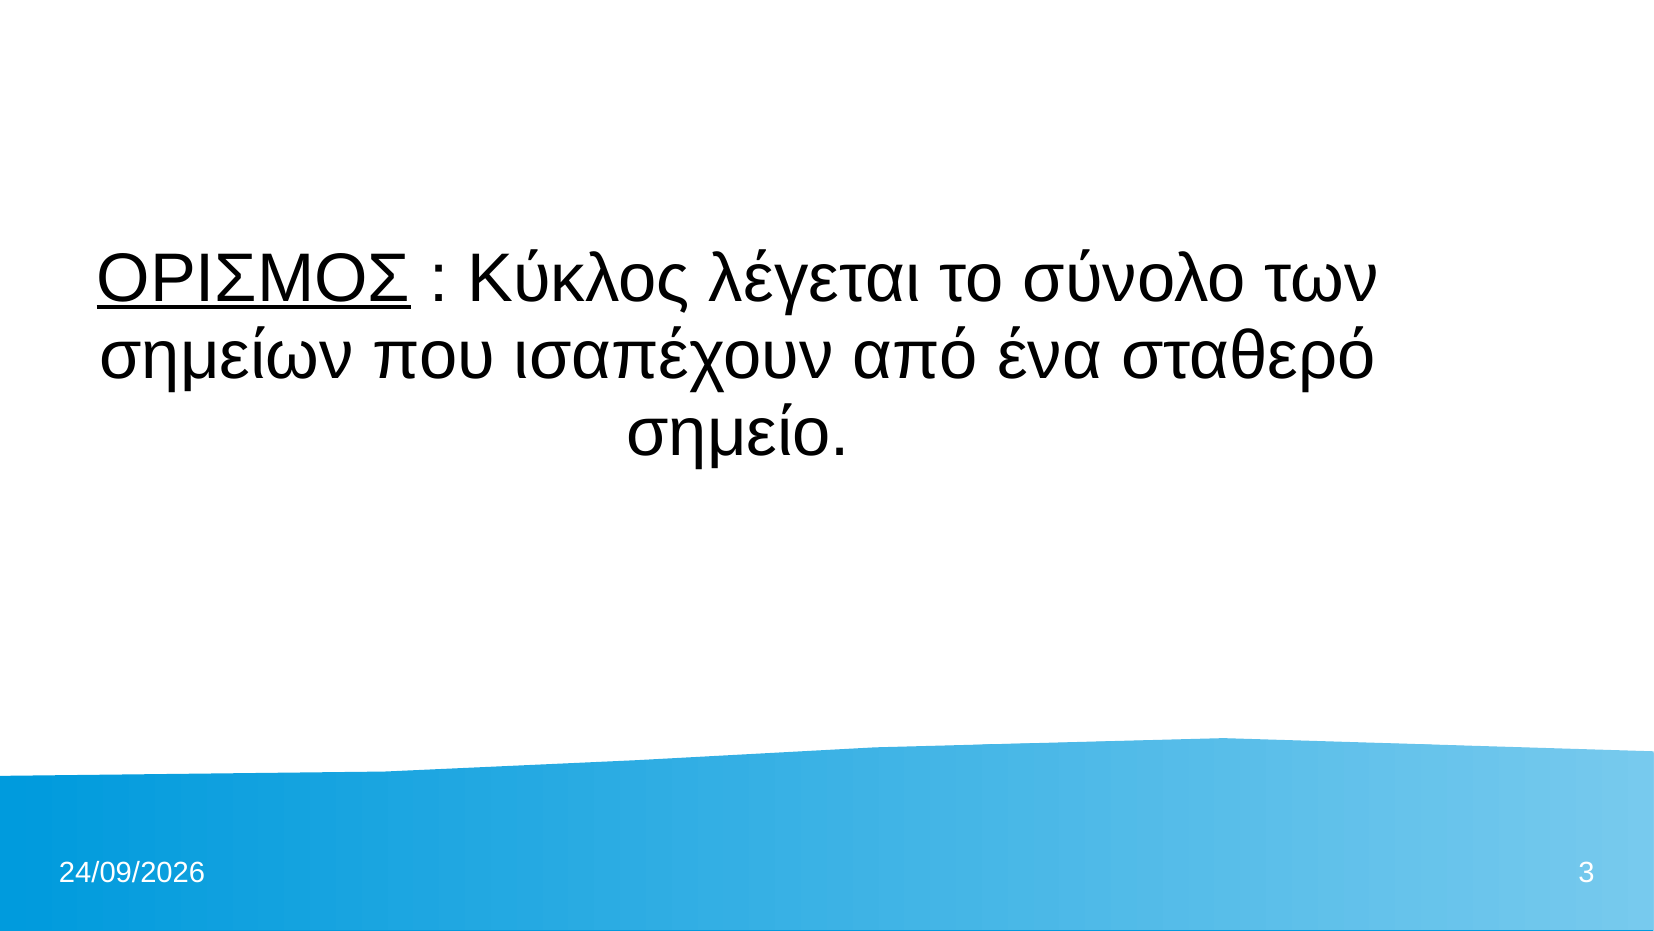

# ΟΡΙΣΜΟΣ : Κύκλος λέγεται το σύνολο των σημείων που ισαπέχουν από ένα σταθερό σημείο.